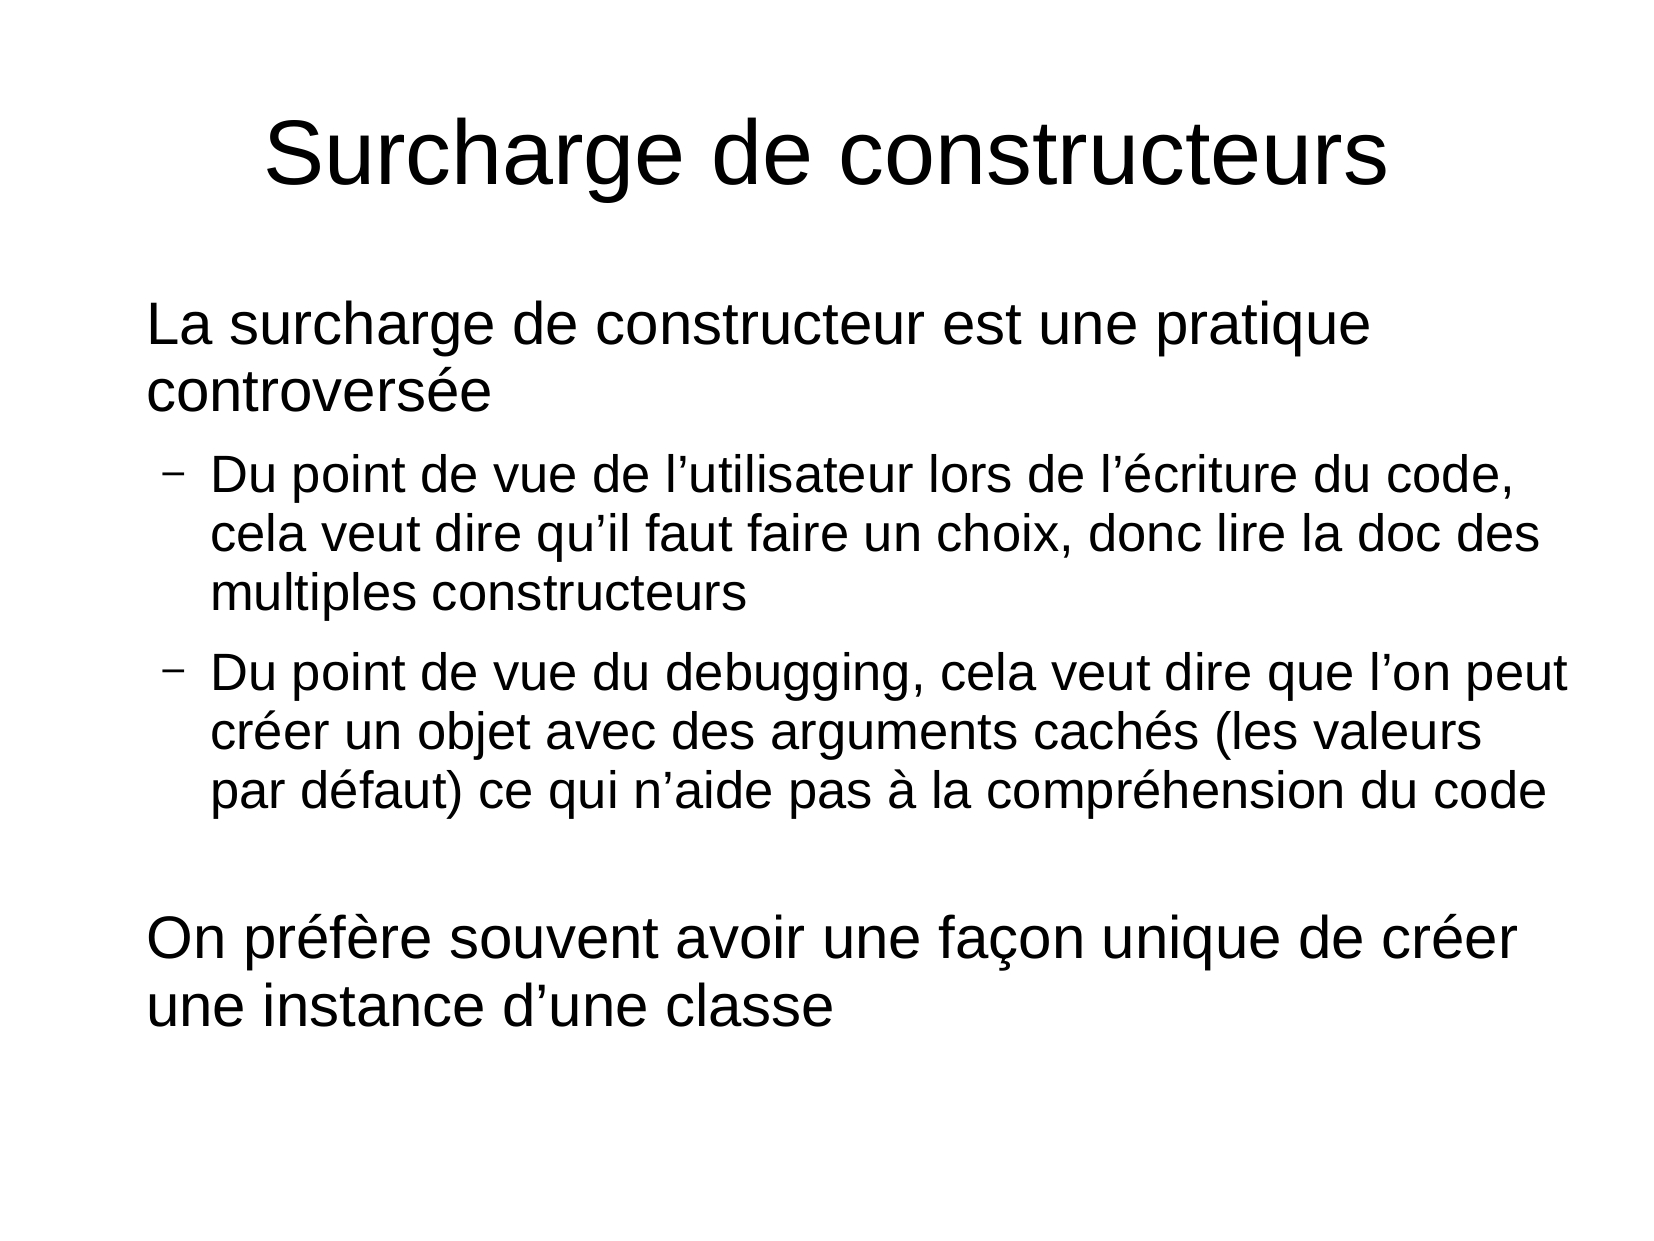

# Surcharge de constructeurs
La surcharge de constructeur est une pratique controversée
Du point de vue de l’utilisateur lors de l’écriture du code, cela veut dire qu’il faut faire un choix, donc lire la doc des multiples constructeurs
Du point de vue du debugging, cela veut dire que l’on peut créer un objet avec des arguments cachés (les valeurs par défaut) ce qui n’aide pas à la compréhension du code
On préfère souvent avoir une façon unique de créer une instance d’une classe